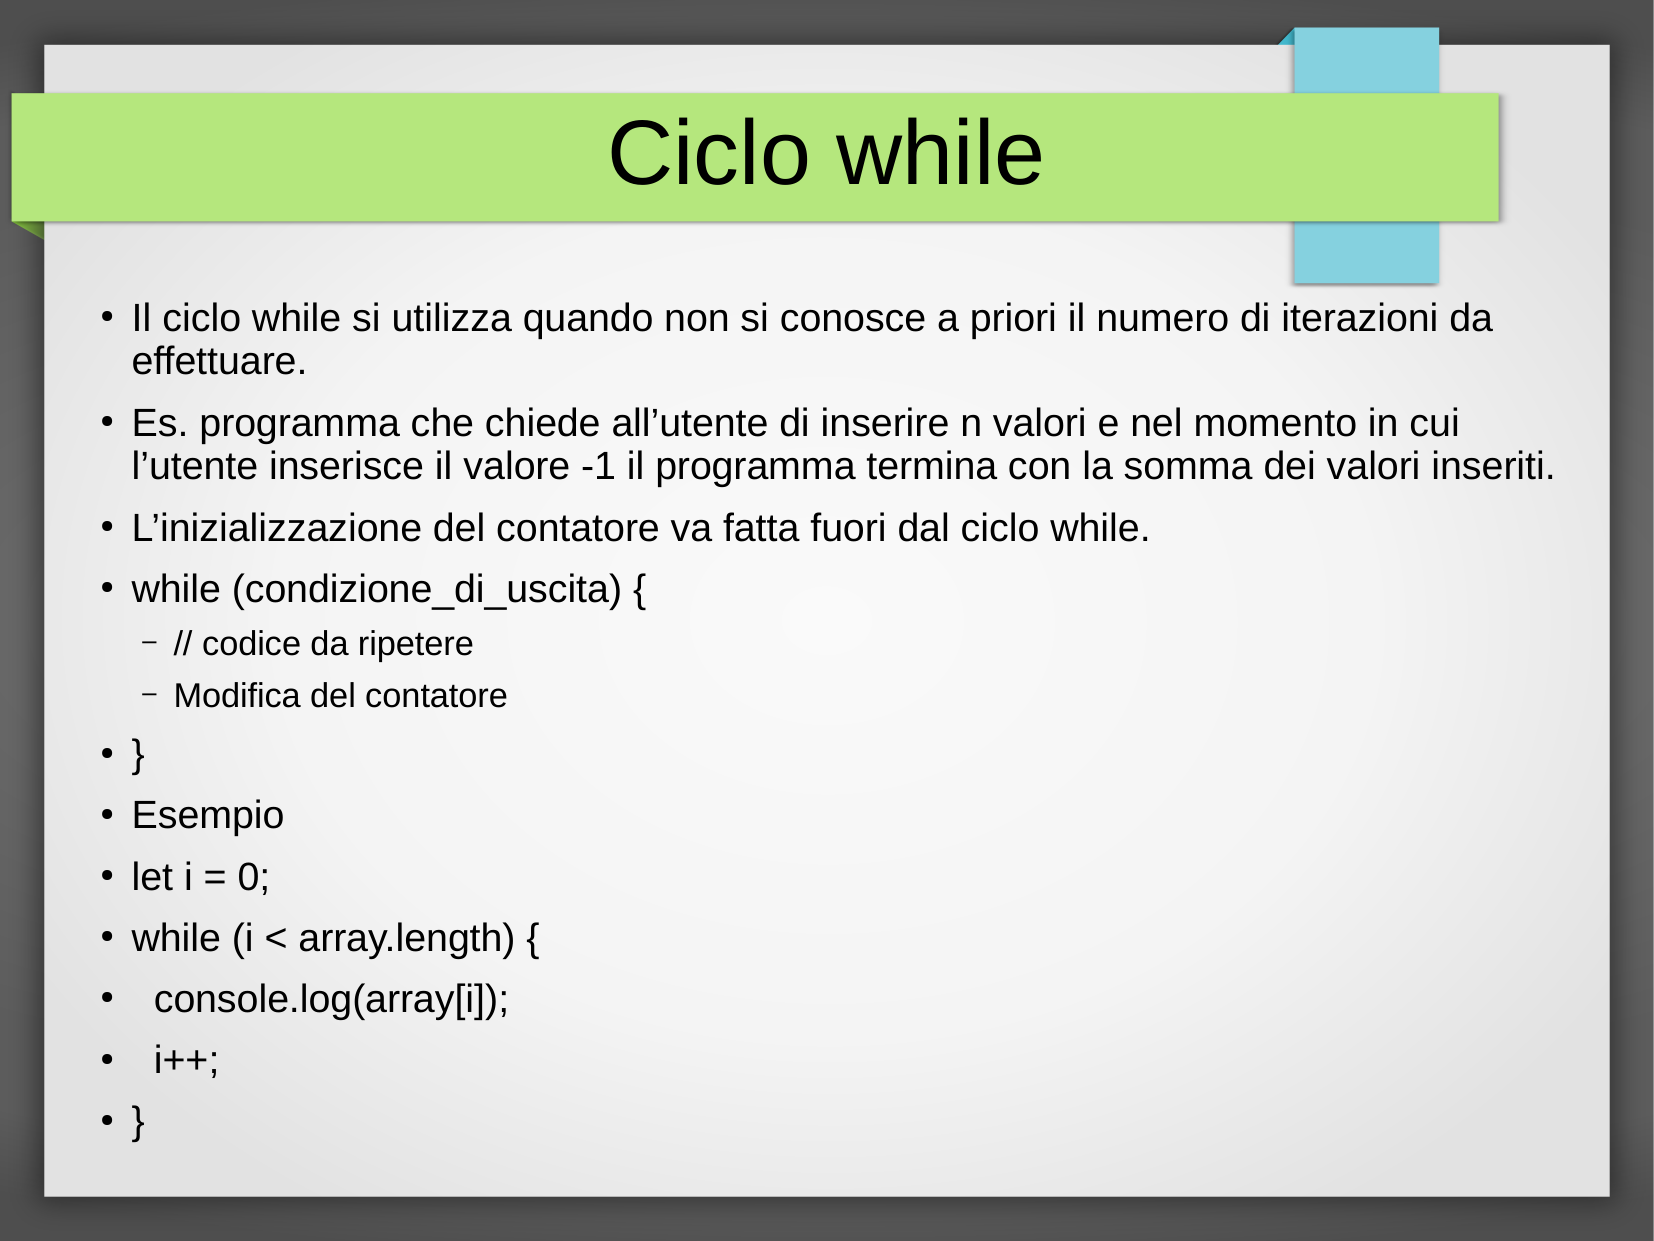

# Ciclo while
Il ciclo while si utilizza quando non si conosce a priori il numero di iterazioni da effettuare.
Es. programma che chiede all’utente di inserire n valori e nel momento in cui l’utente inserisce il valore -1 il programma termina con la somma dei valori inseriti.
L’inizializzazione del contatore va fatta fuori dal ciclo while.
while (condizione_di_uscita) {
// codice da ripetere
Modifica del contatore
}
Esempio
let i = 0;
while (i < array.length) {
 console.log(array[i]);
 i++;
}